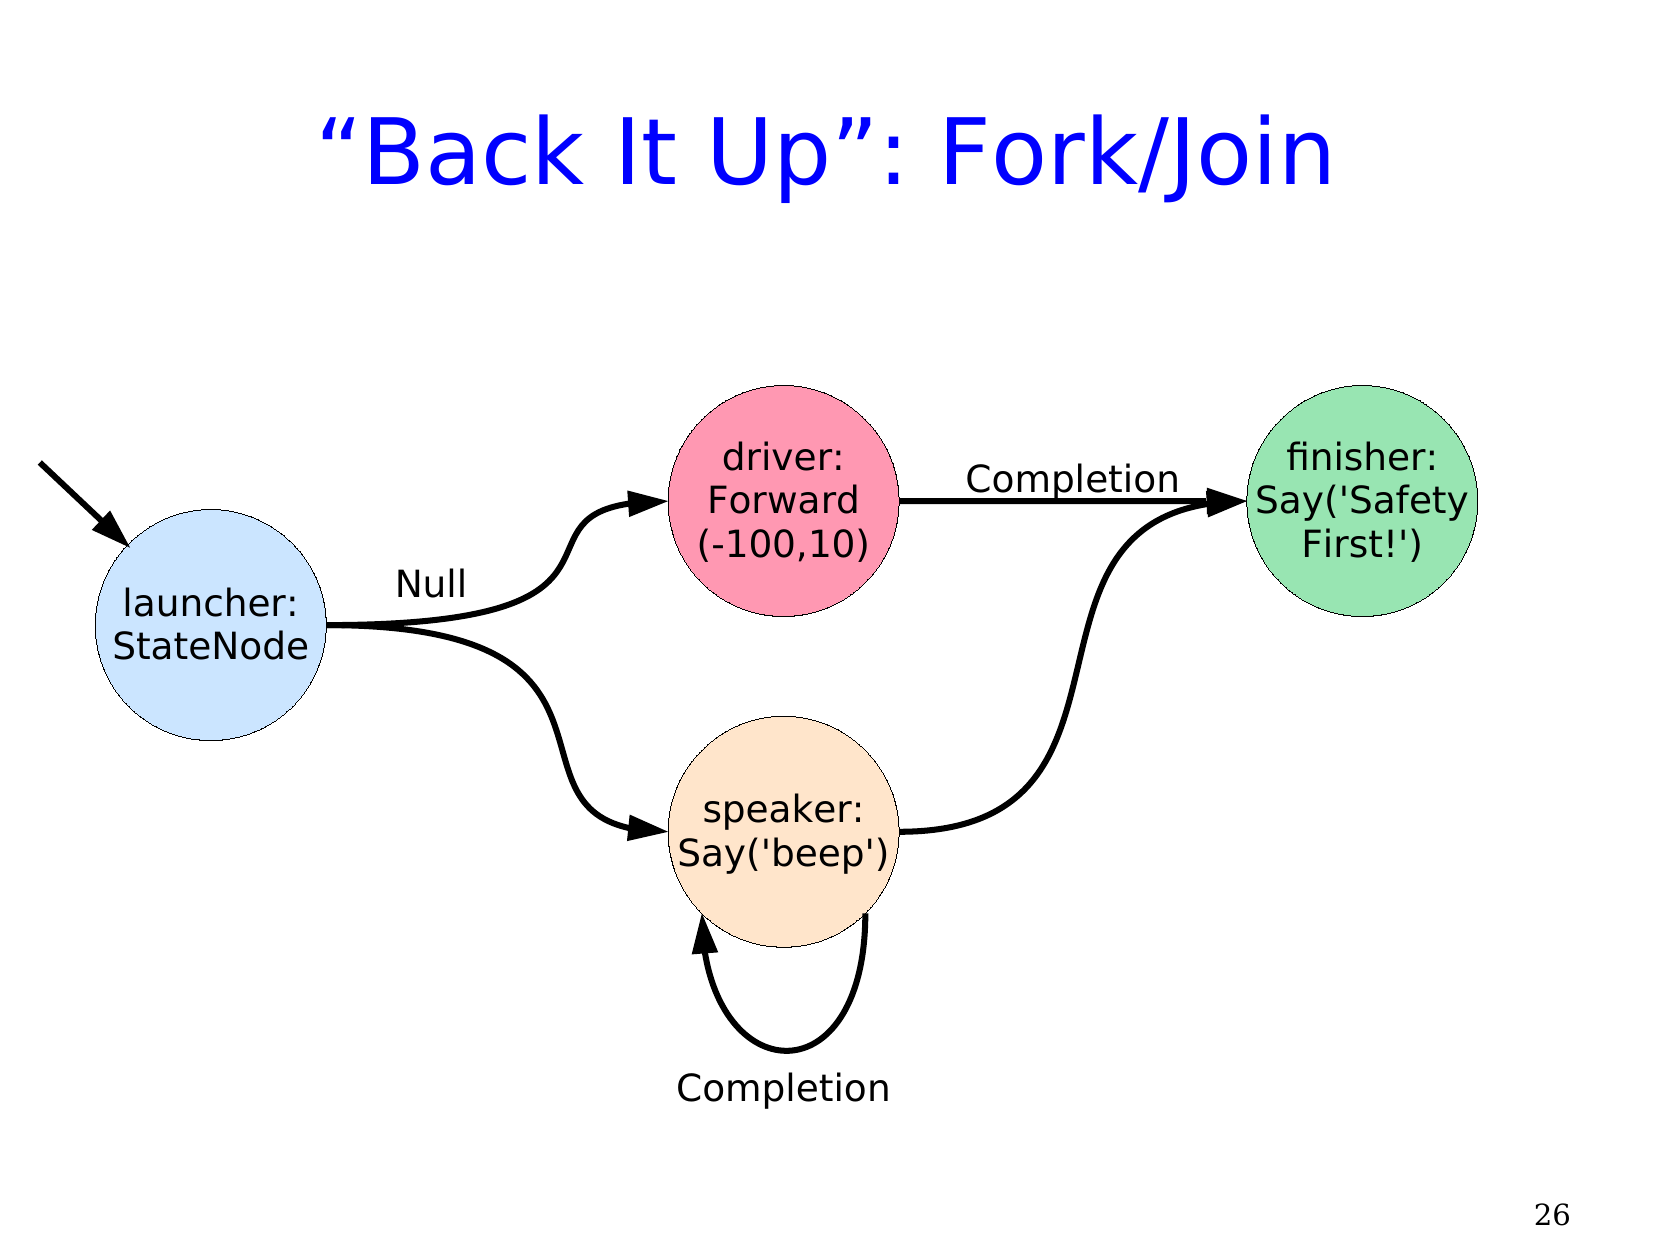

# “Back It Up”: Fork/Join
driver:
Forward
(-100,10)
finisher:
Say('Safety
First!')
launcher:
StateNode
speaker:
Say('beep')
26